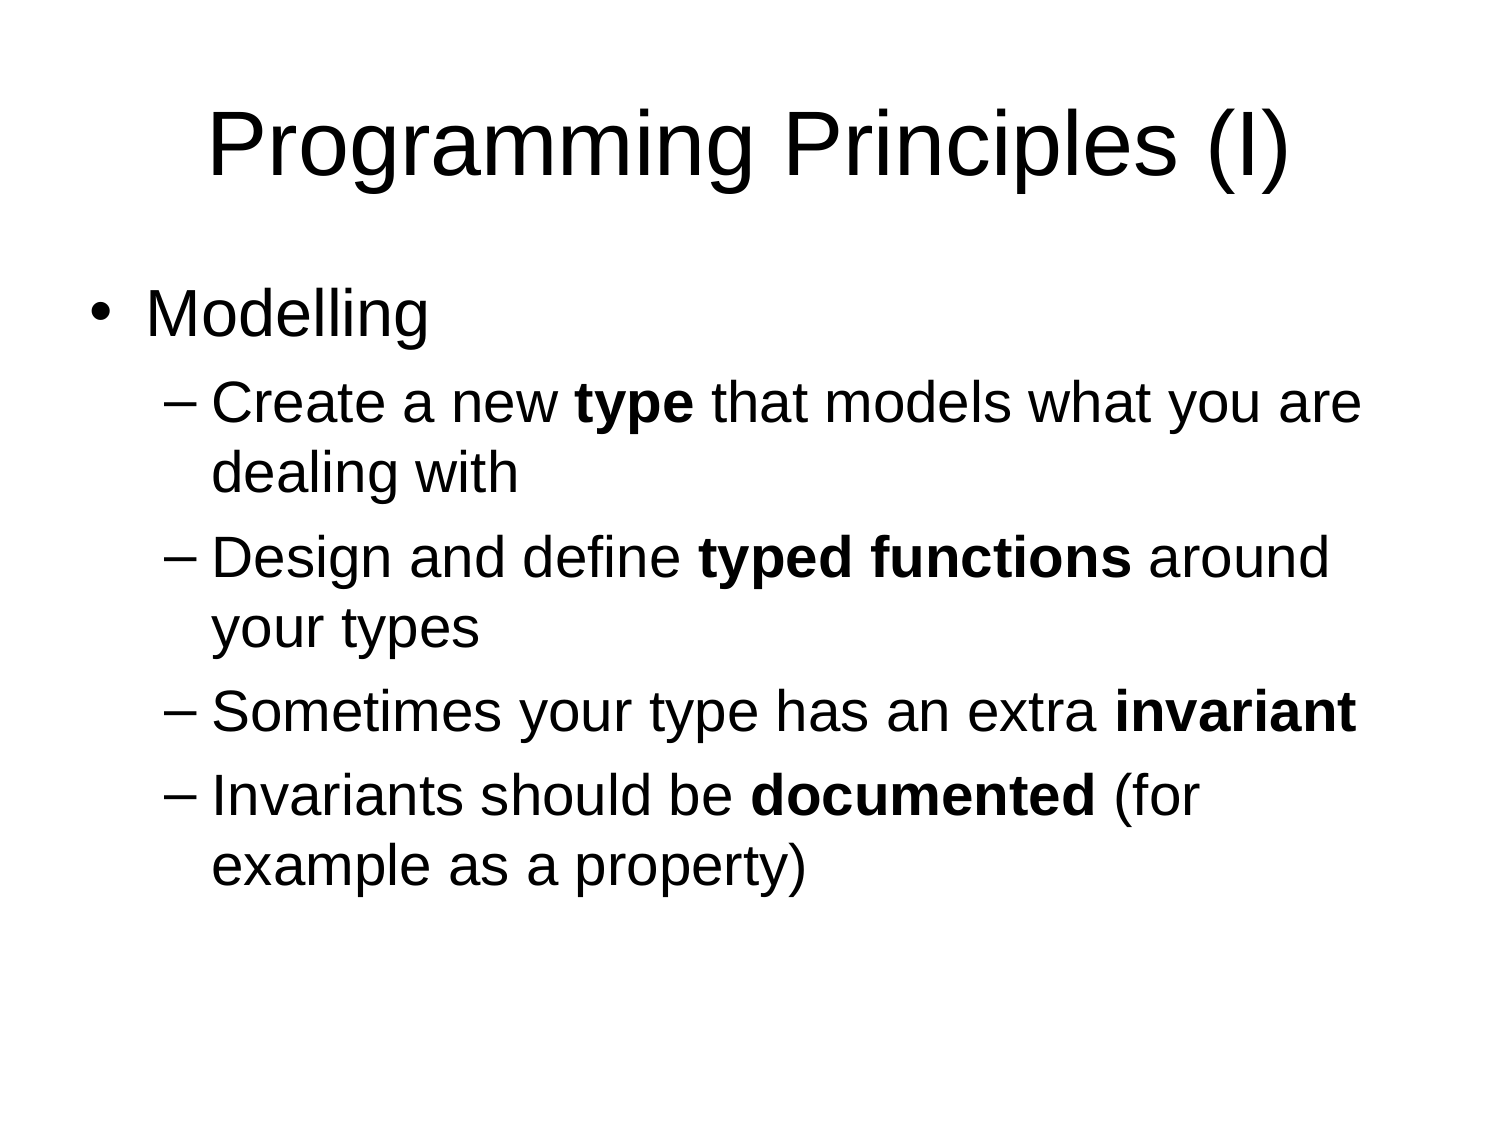

# Programming Principles (I)
Modelling
Create a new type that models what you are dealing with
Design and define typed functions around your types
Sometimes your type has an extra invariant
Invariants should be documented (for example as a property)